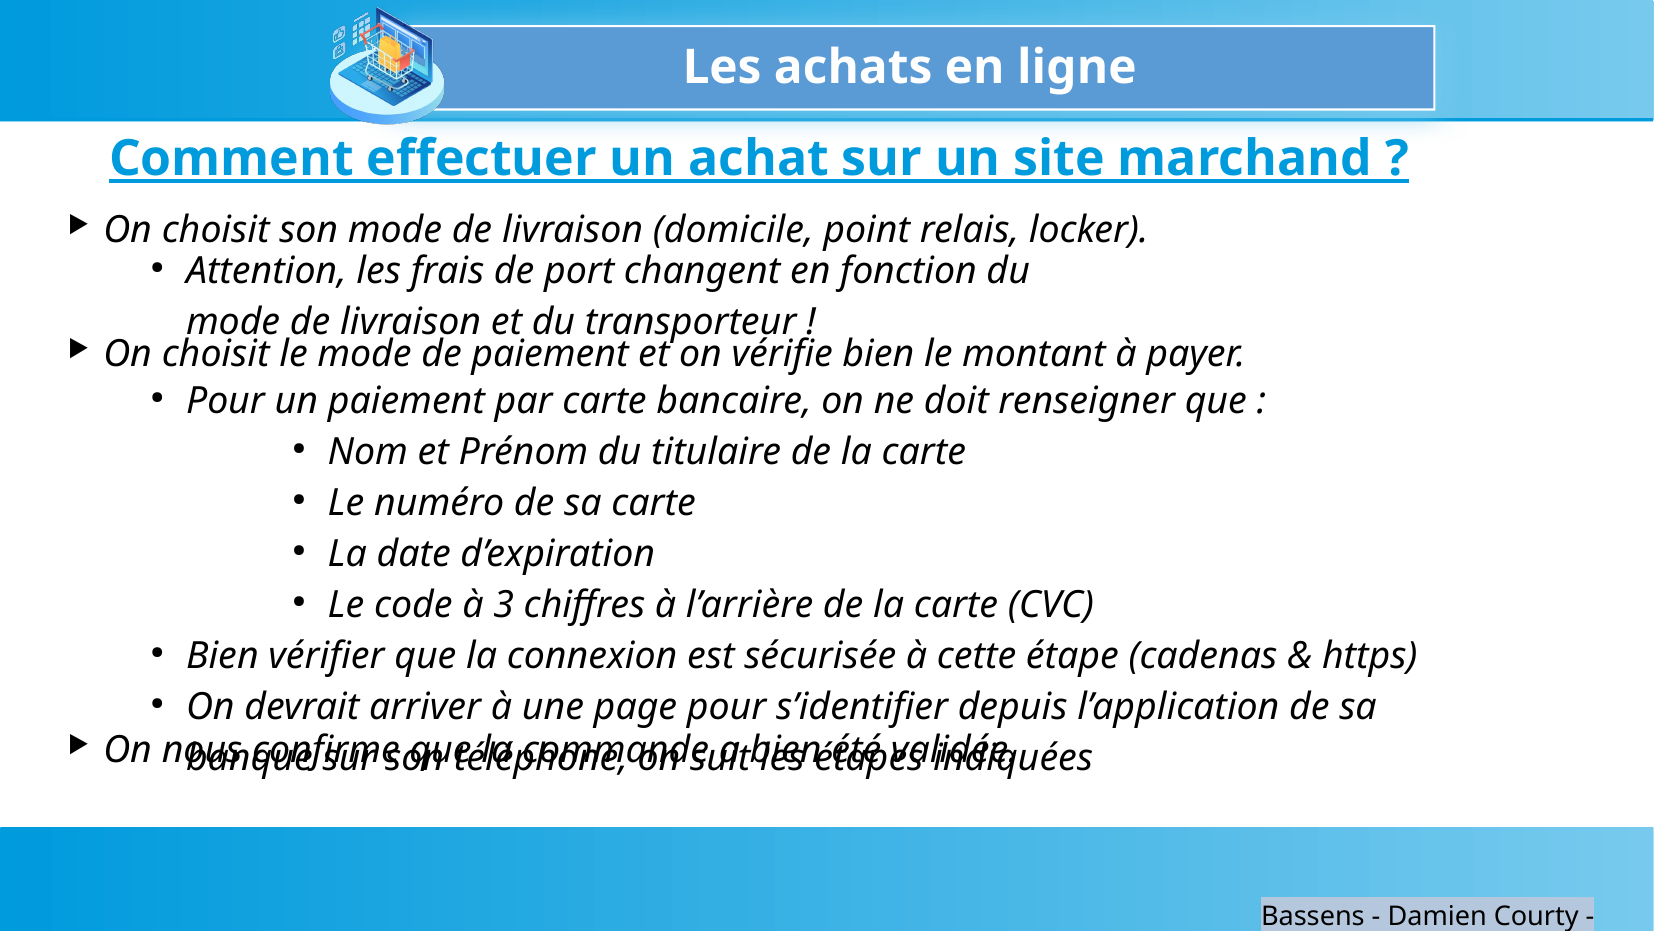

Les achats en ligne
Comment effectuer un achat sur un site marchand ?
On choisit son mode de livraison (domicile, point relais, locker).
Attention, les frais de port changent en fonction du mode de livraison et du transporteur !
On choisit le mode de paiement et on vérifie bien le montant à payer.
Pour un paiement par carte bancaire, on ne doit renseigner que :
Nom et Prénom du titulaire de la carte
Le numéro de sa carte
La date d’expiration
Le code à 3 chiffres à l’arrière de la carte (CVC)
Bien vérifier que la connexion est sécurisée à cette étape (cadenas & https)
On devrait arriver à une page pour s’identifier depuis l’application de sa banque sur son téléphone, on suit les étapes indiquées
On nous confirme que la commande a bien été validée.
Bassens - Damien Courty - 2024